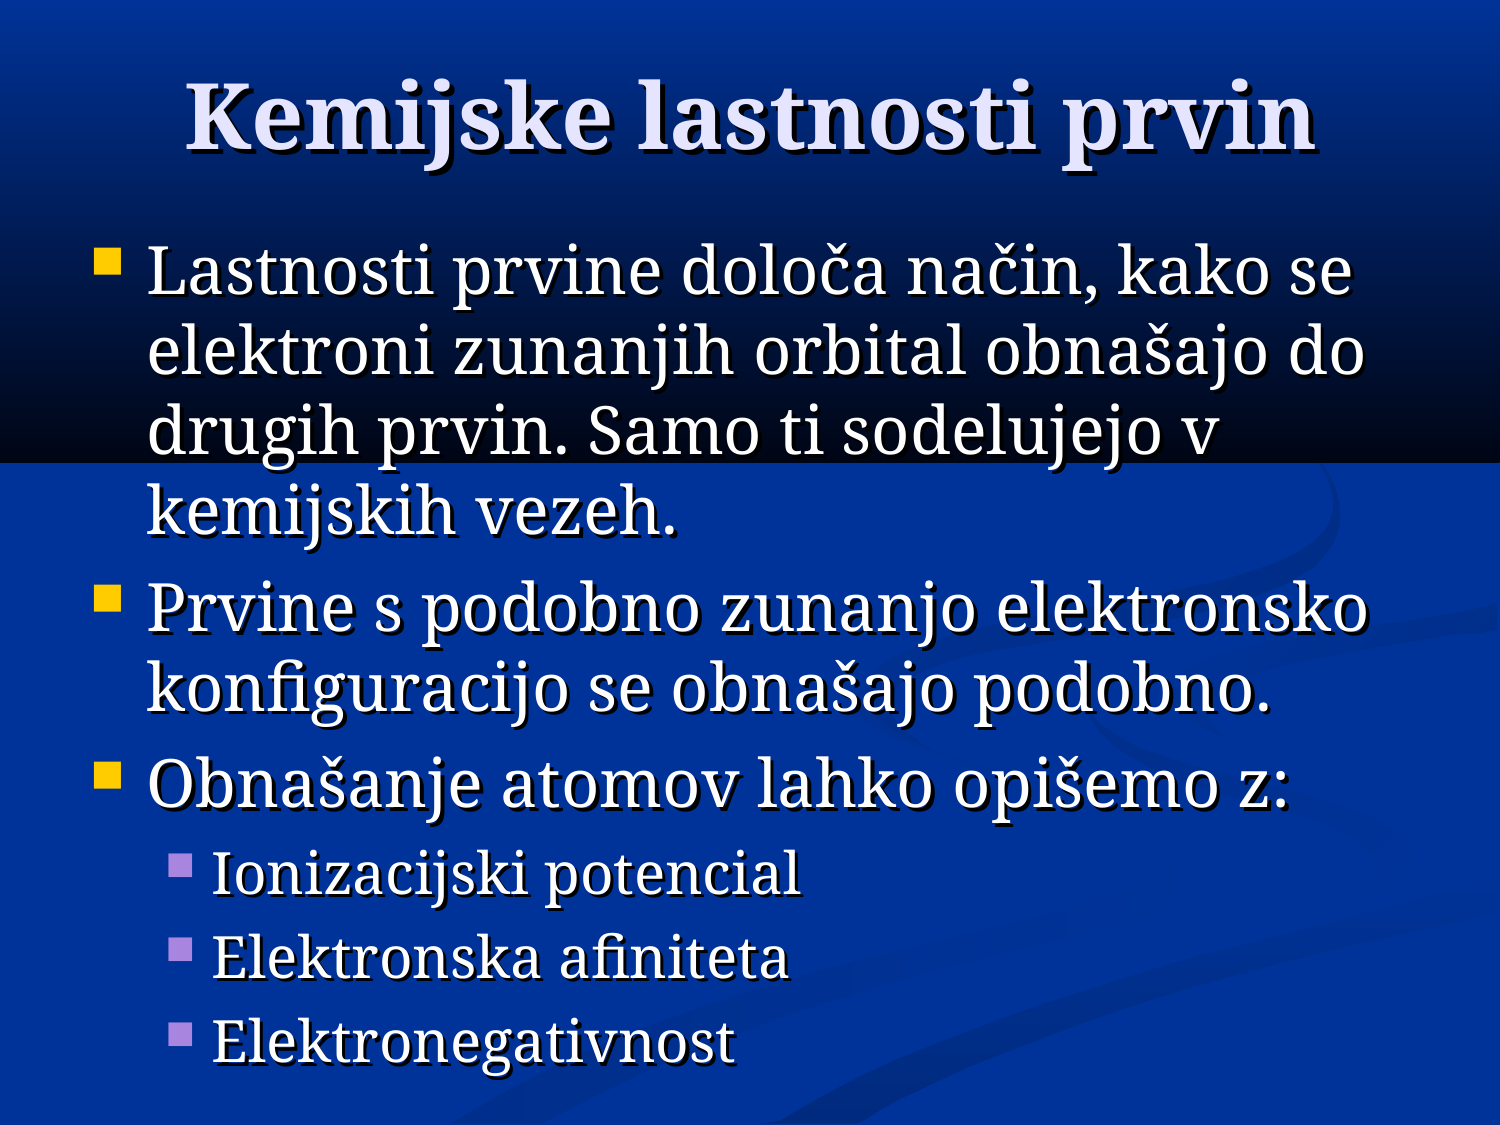

# Kemijske lastnosti prvin
Lastnosti prvine določa način, kako se elektroni zunanjih orbital obnašajo do drugih prvin. Samo ti sodelujejo v kemijskih vezeh.
Prvine s podobno zunanjo elektronsko konfiguracijo se obnašajo podobno.
Obnašanje atomov lahko opišemo z:
Ionizacijski potencial
Elektronska afiniteta
Elektronegativnost